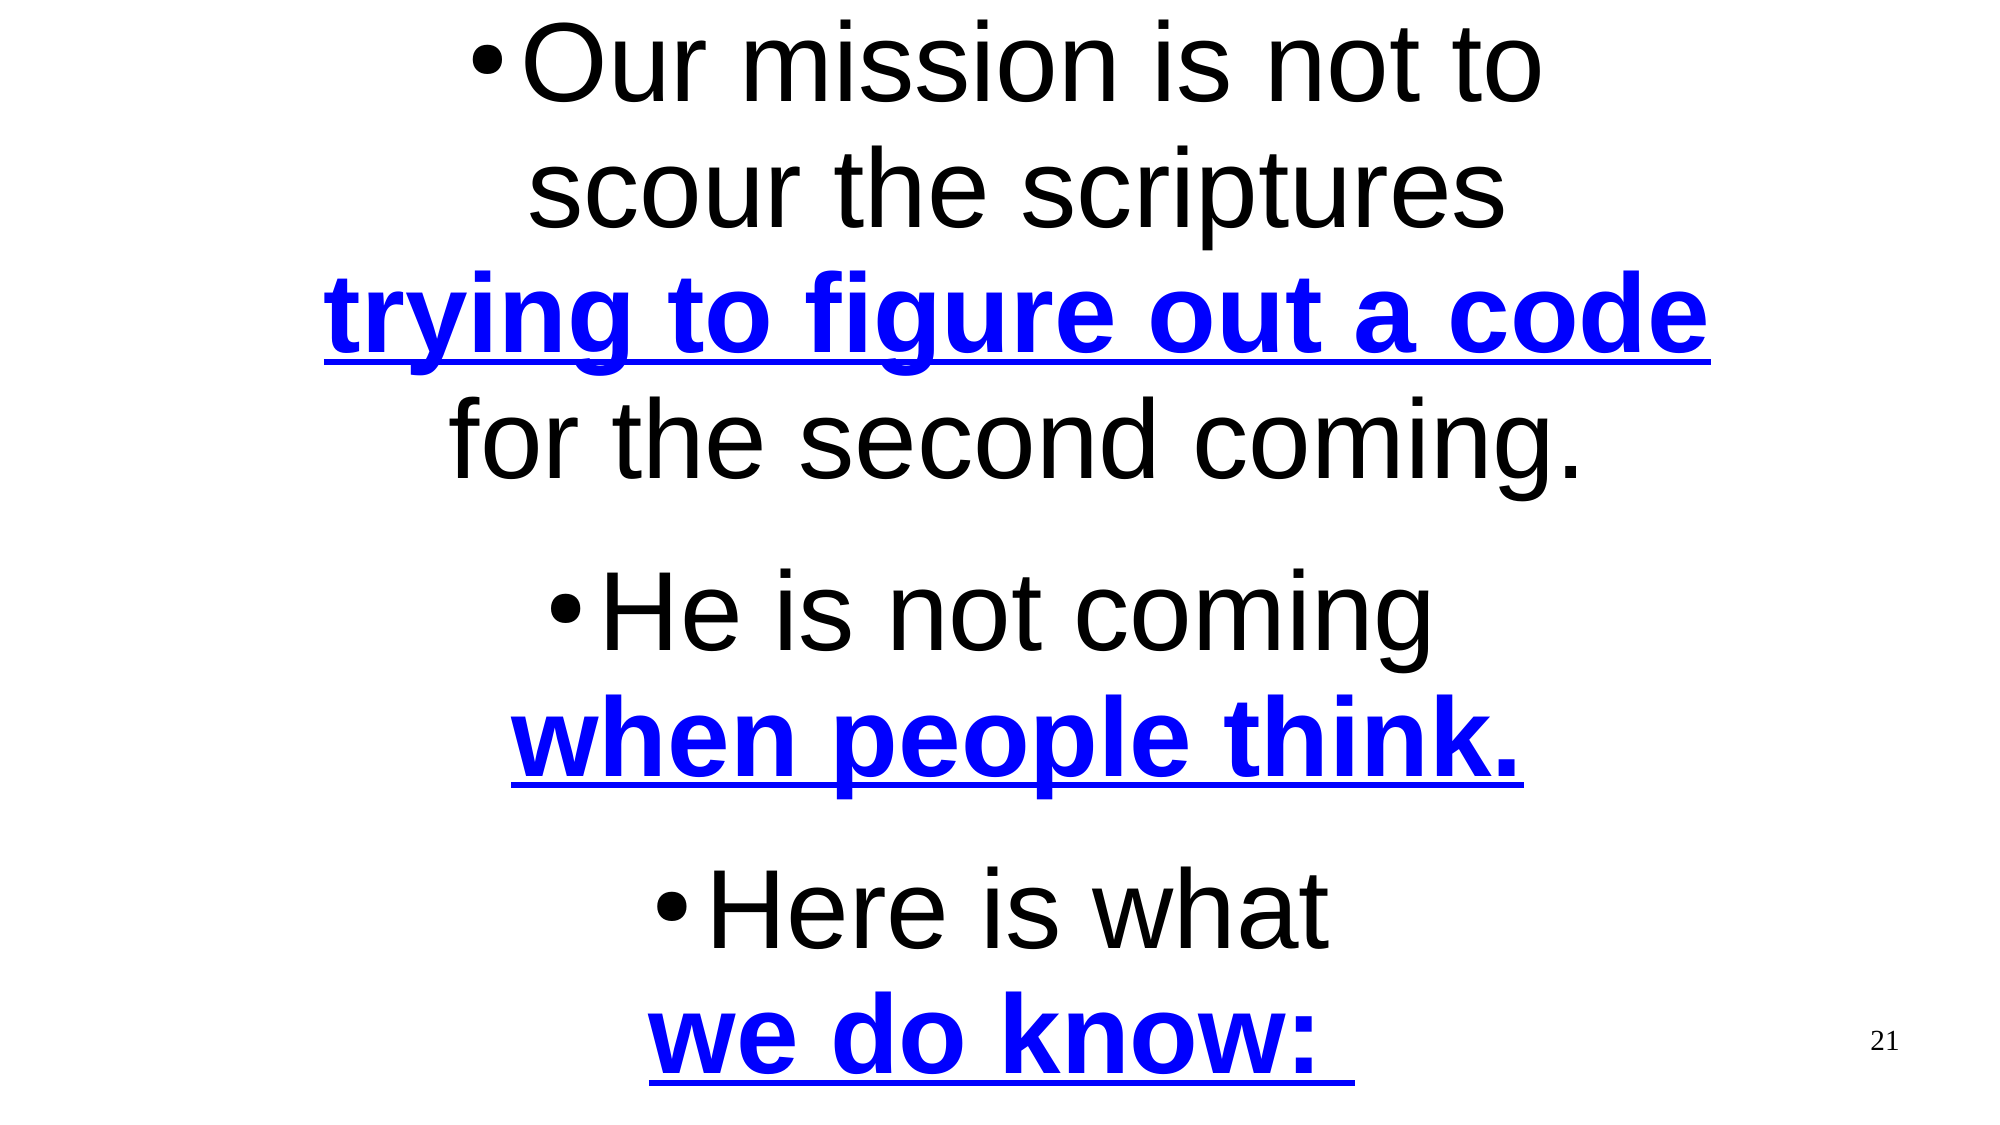

# Our mission is not to scour the scriptures trying to figure out a code for the second coming.
He is not coming
when people think.
Here is what
we do know:
21